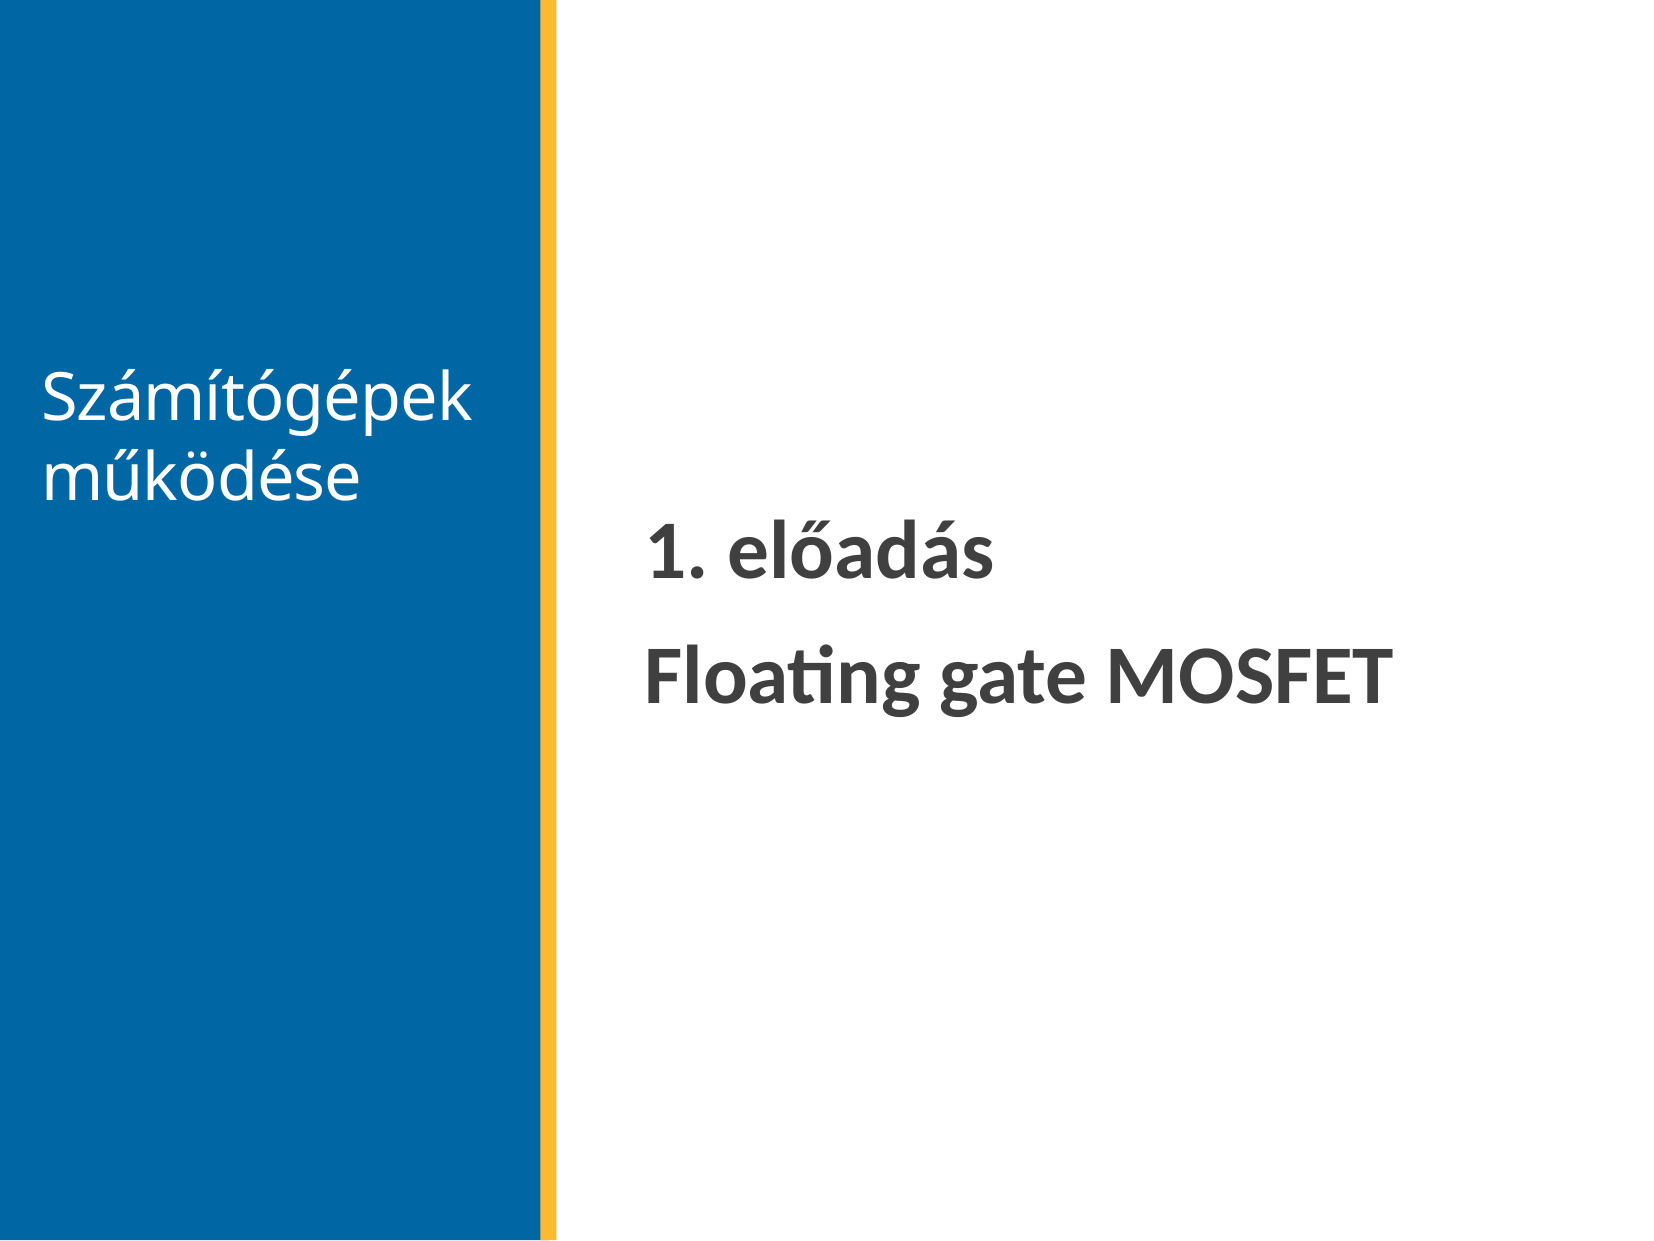

# Számítógépek működése
1. előadás
Floating gate MOSFET